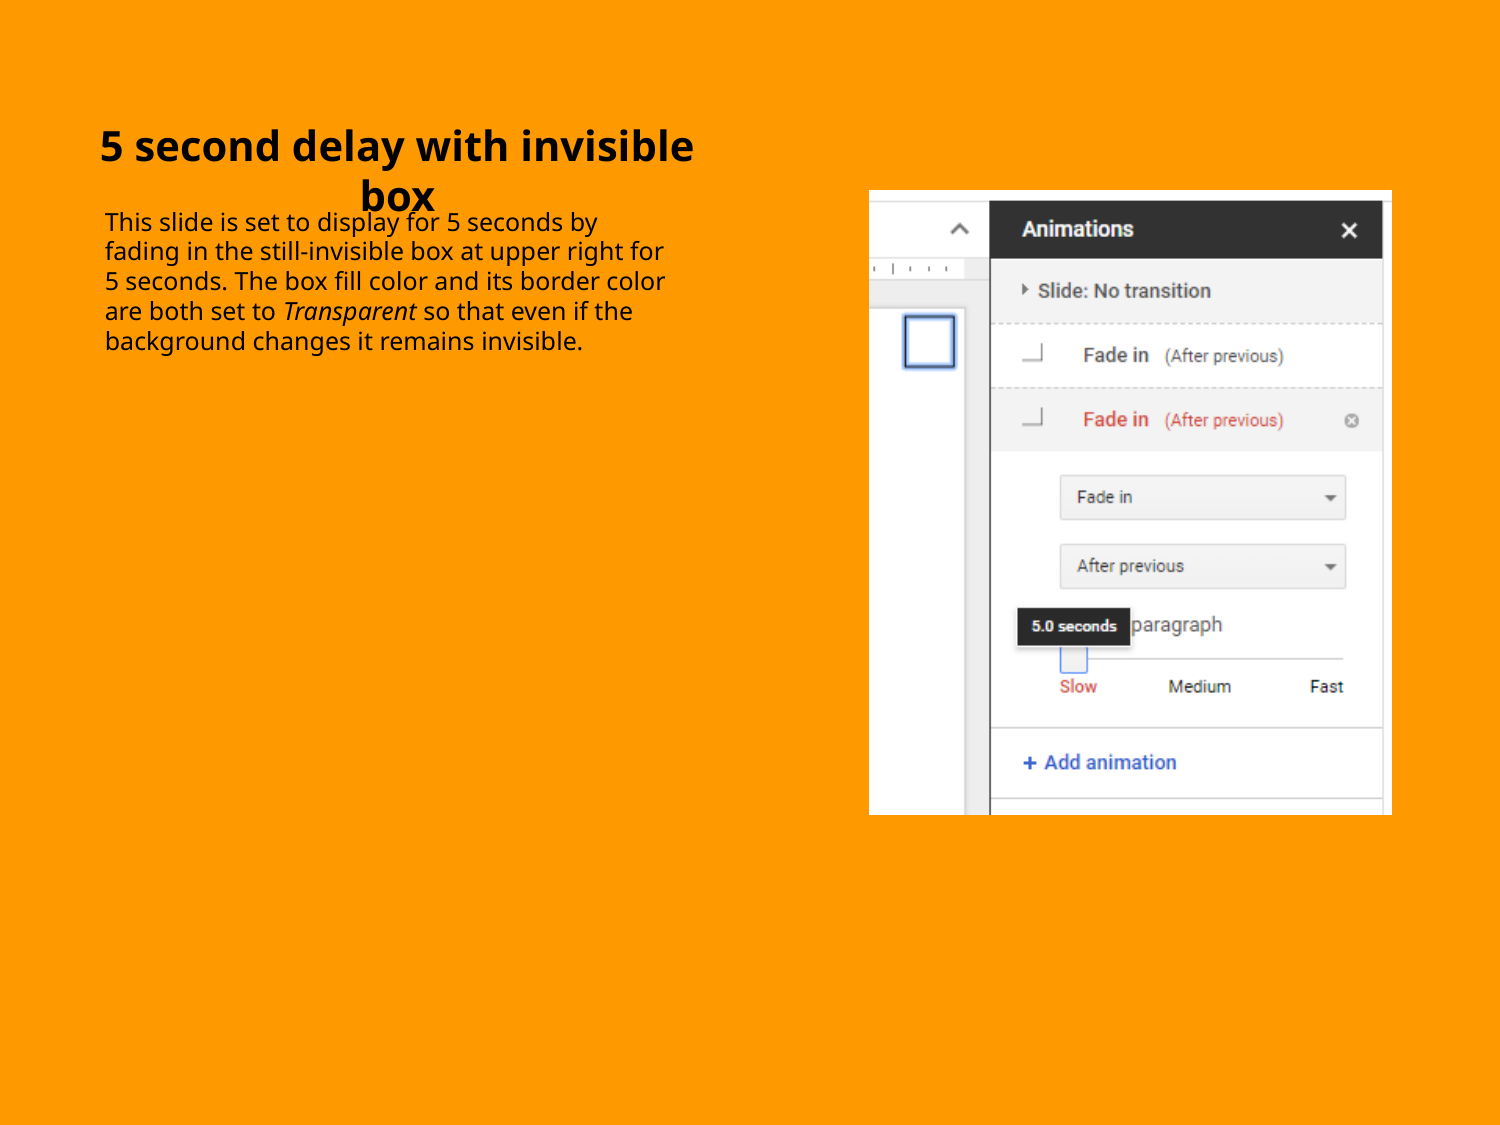

# 5 second delay with invisible box
This slide is set to display for 5 seconds by fading in the still-invisible box at upper right for 5 seconds. The box fill color and its border color are both set to Transparent so that even if the background changes it remains invisible.